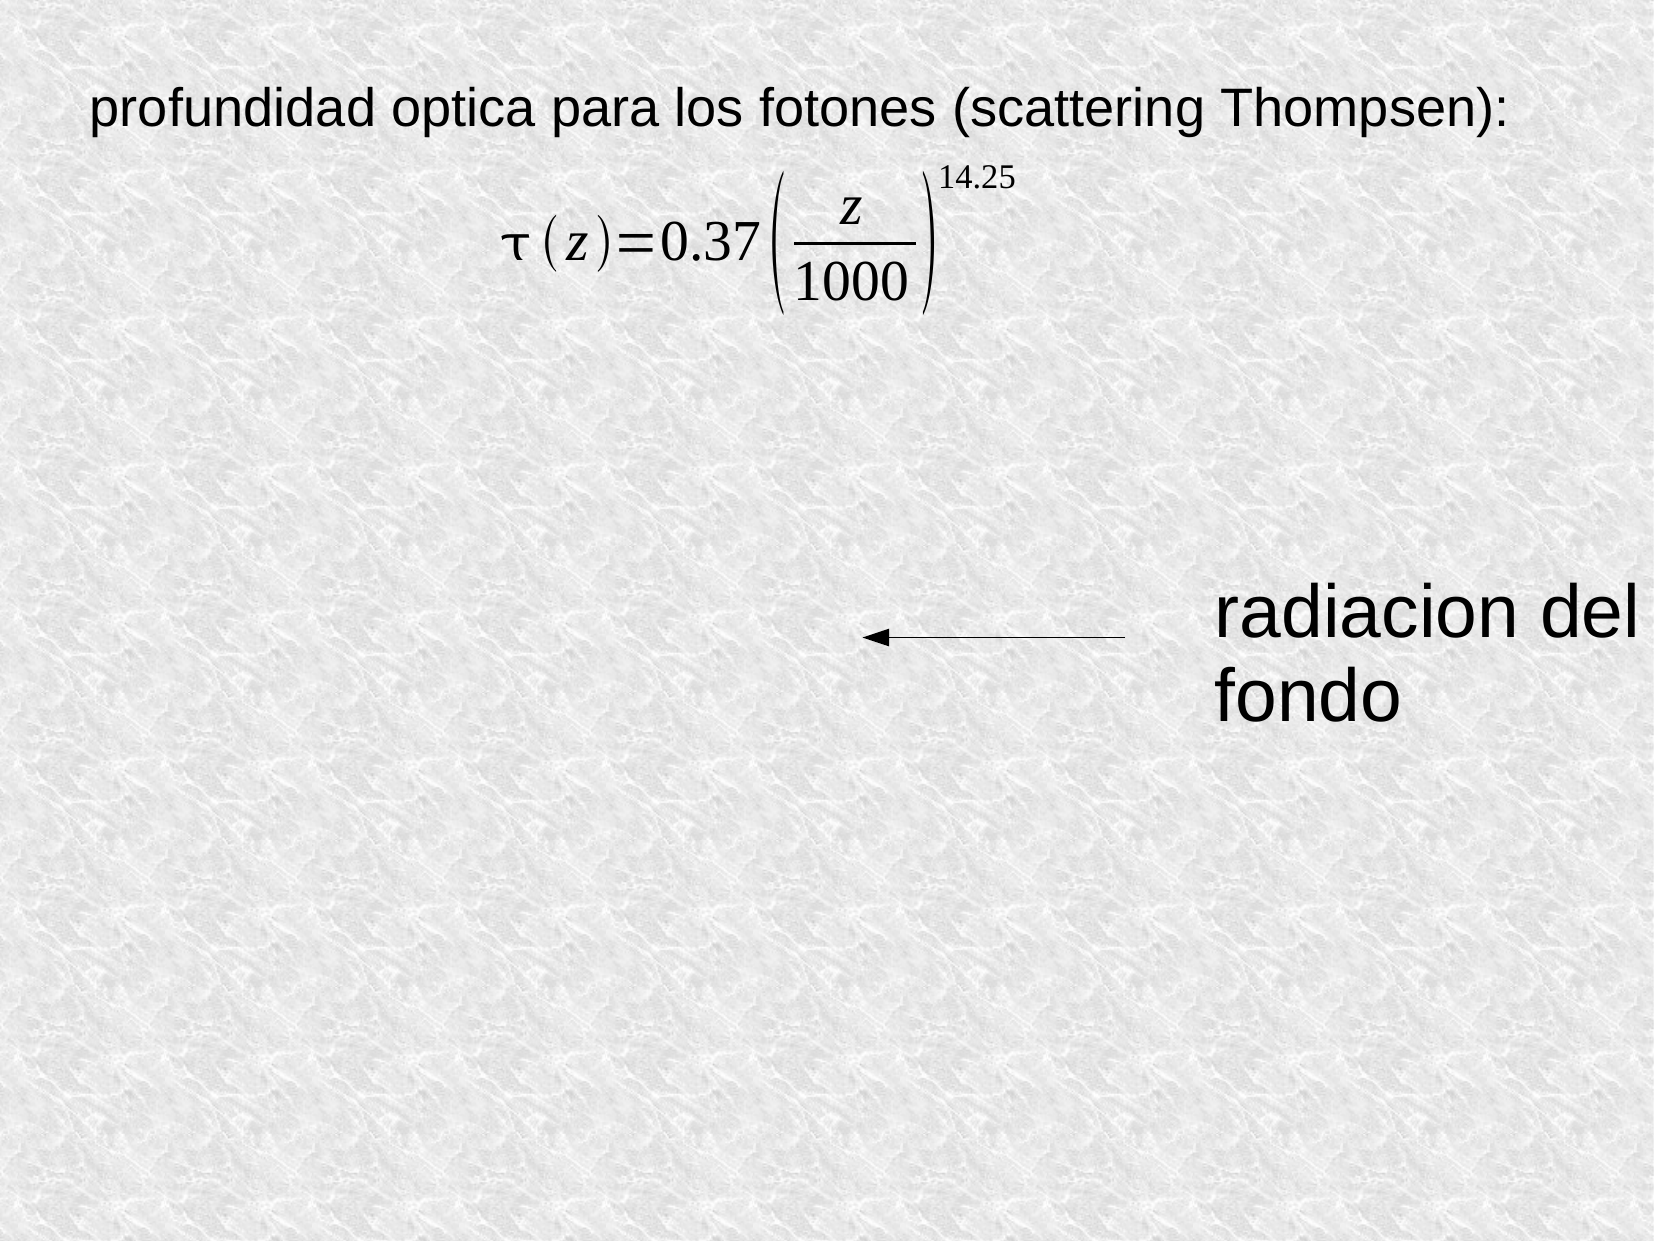

profundidad optica para los fotones (scattering Thompsen):
radiacion del
fondo